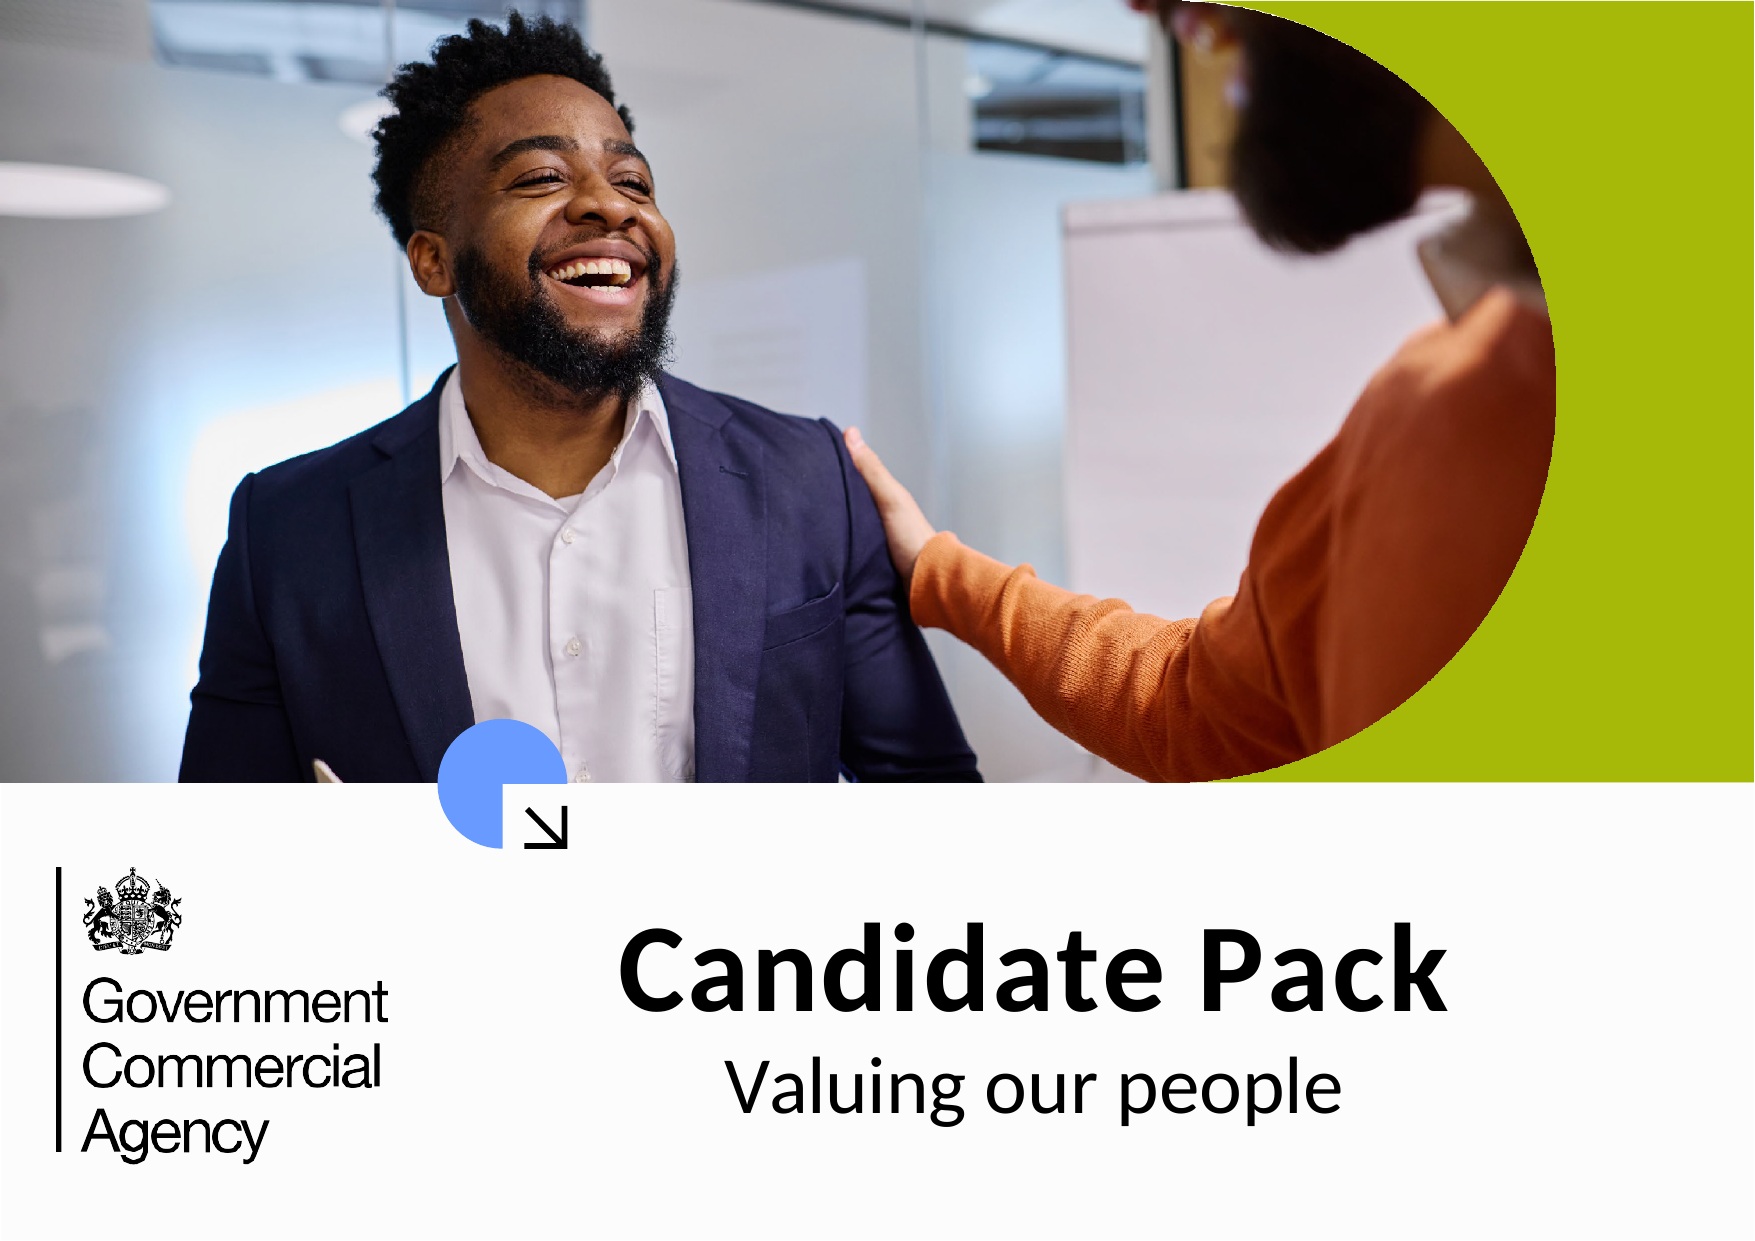

# Candidate Pack
Valuing our people
1